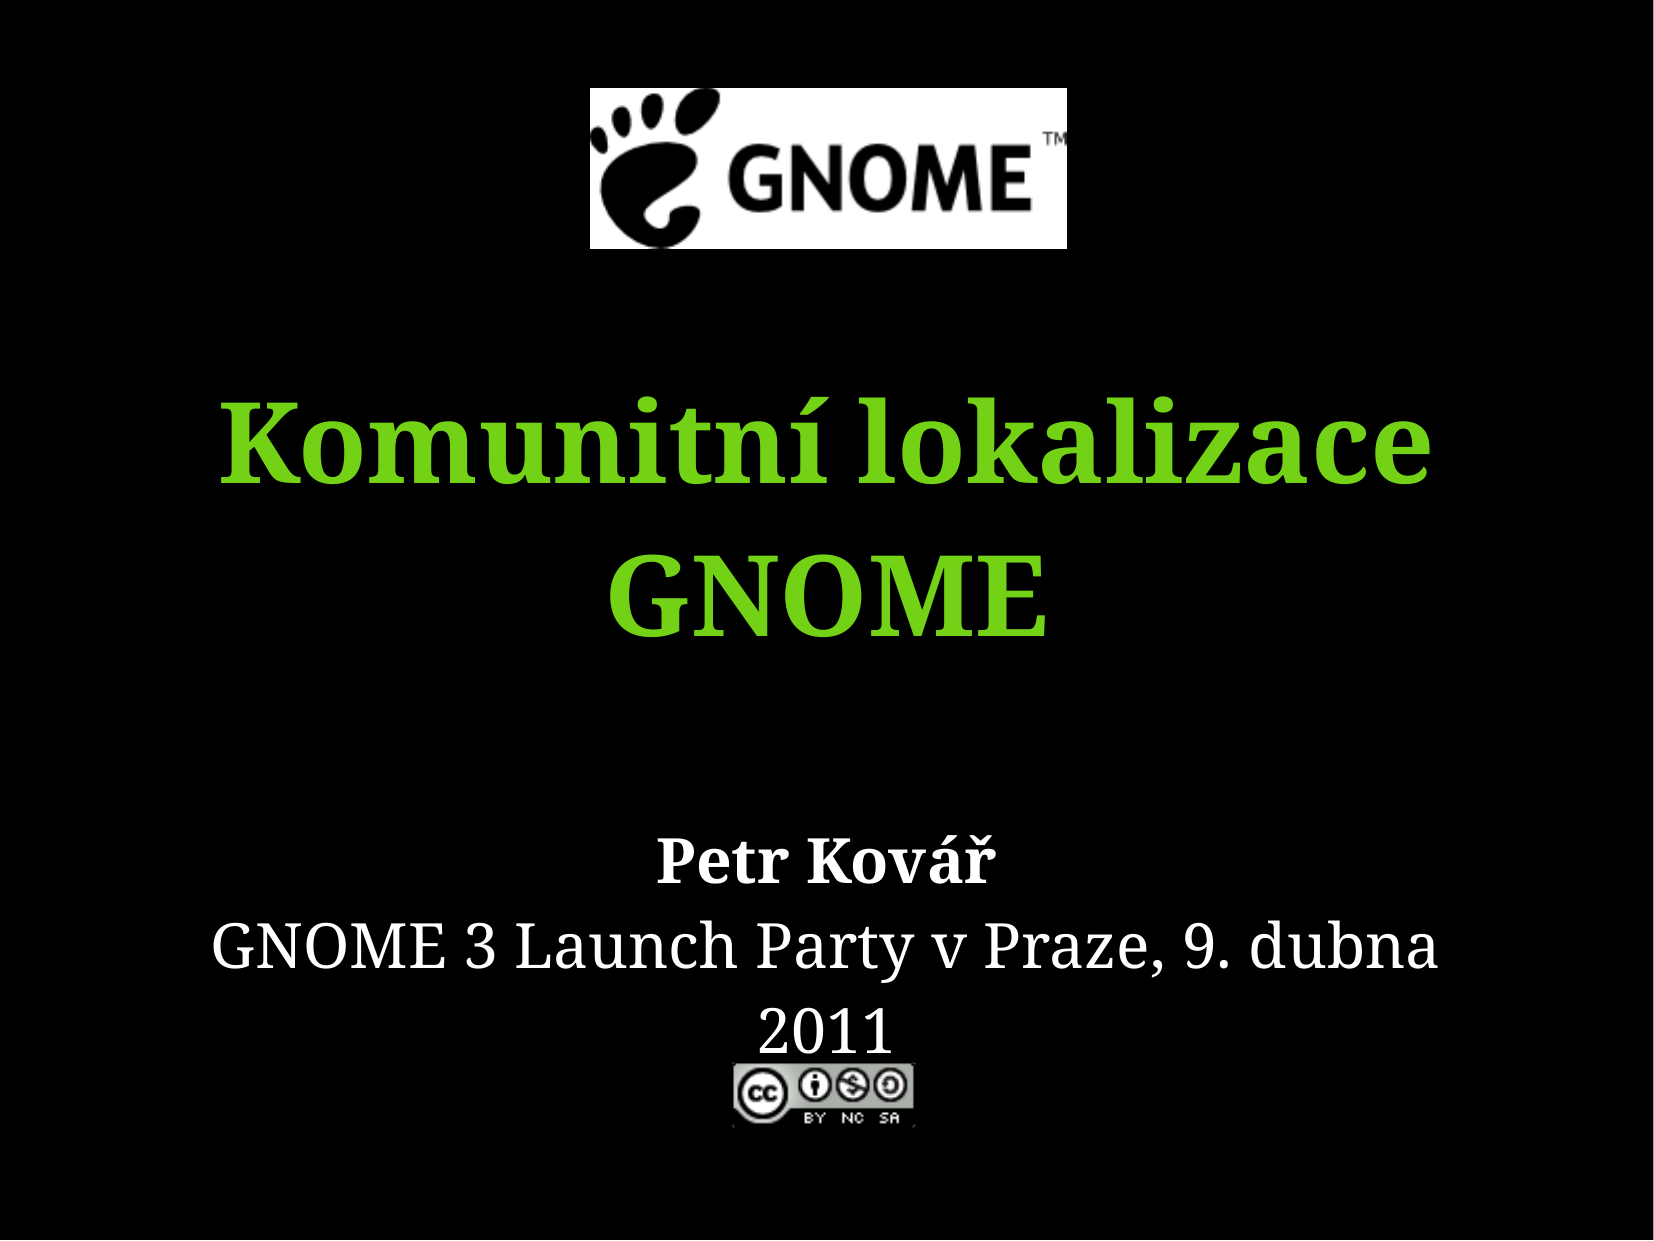

Komunitní lokalizace GNOME
Petr Kovář
GNOME 3 Launch Party v Praze, 9. dubna 2011